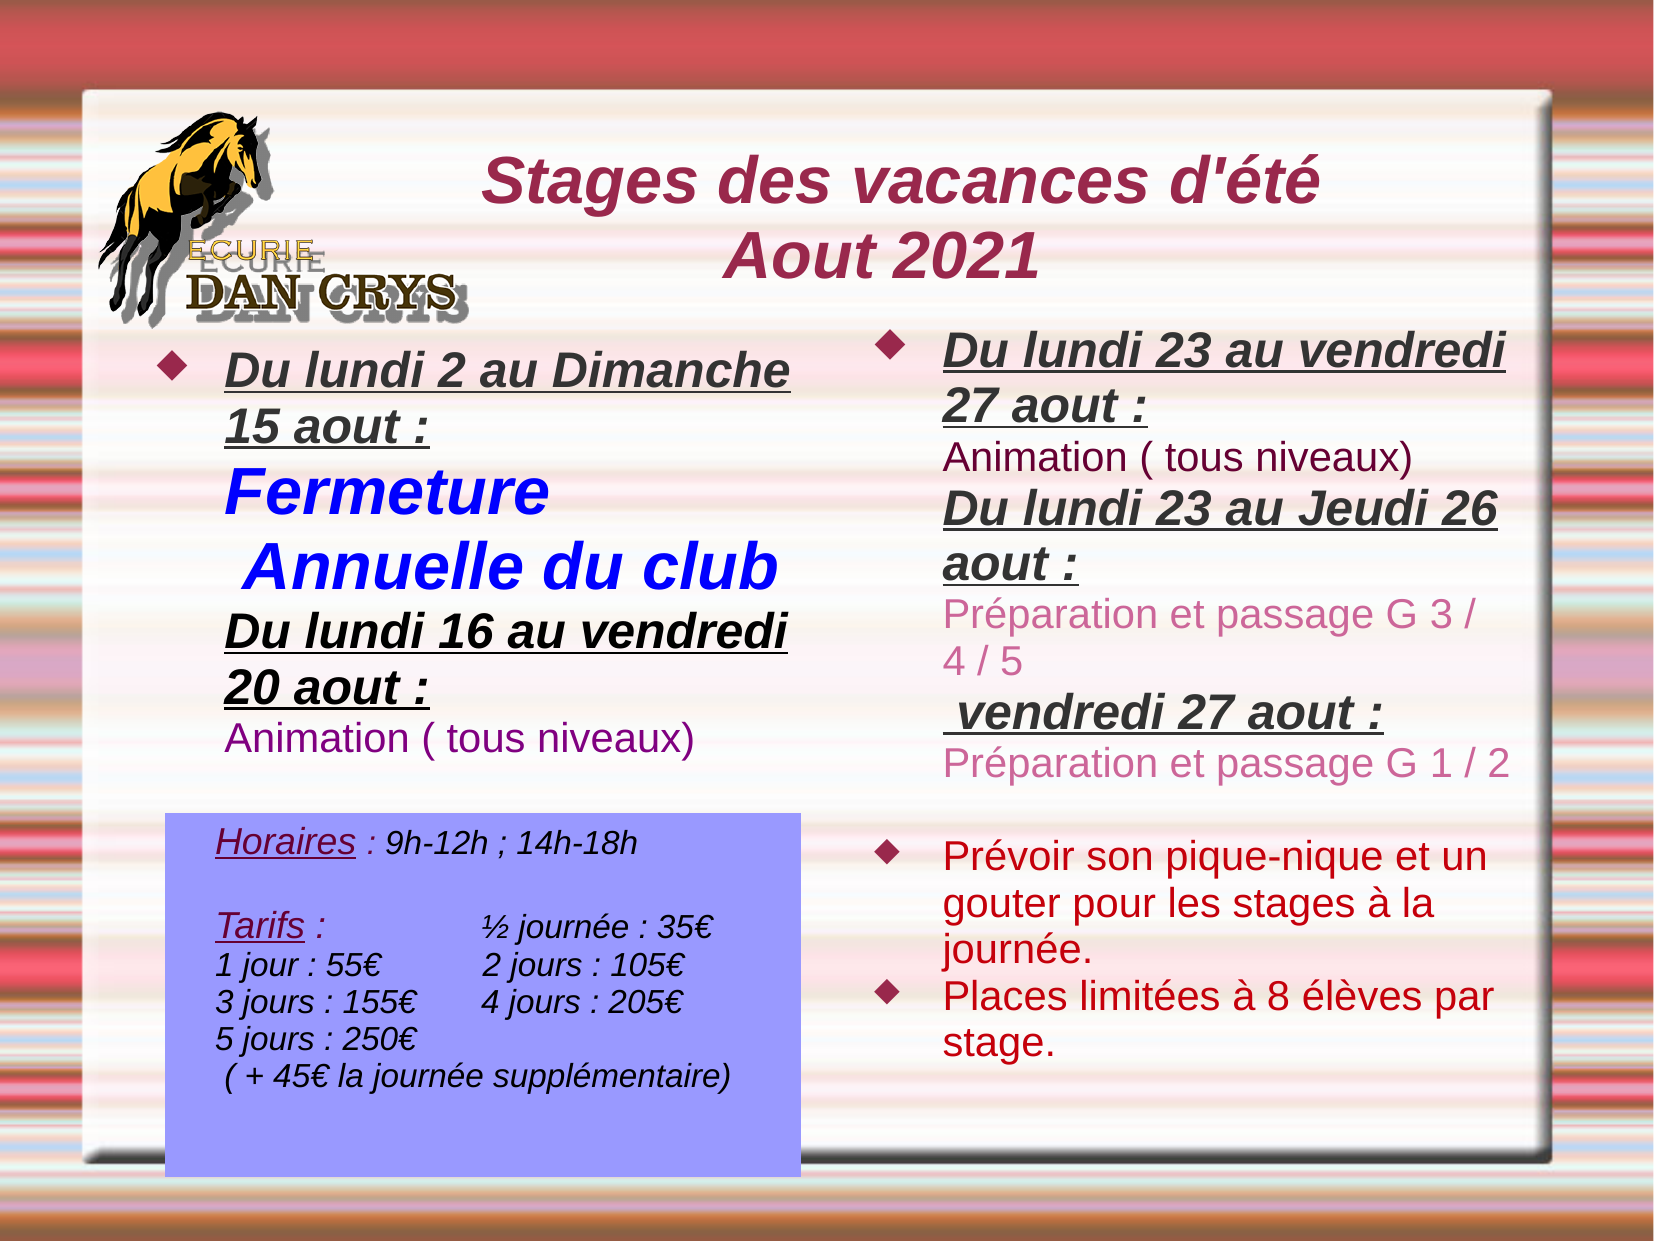

# Stages des vacances d'été Aout 2021
Du lundi 23 au vendredi 27 aout :
Animation ( tous niveaux)
Du lundi 23 au Jeudi 26 aout :
Préparation et passage G 3 / 4 / 5
 vendredi 27 aout :
Préparation et passage G 1 / 2
Prévoir son pique-nique et un gouter pour les stages à la journée.
Places limitées à 8 élèves par stage.
Du lundi 2 au Dimanche 15 aout :
Fermeture
 Annuelle du club
Du lundi 16 au vendredi 20 aout :
Animation ( tous niveaux)
| Horaires : 9h-12h ; 14h-18h Tarifs : ½ journée : 35€ 1 jour : 55€ 2 jours : 105€ 3 jours : 155€ 4 jours : 205€ 5 jours : 250€ ( + 45€ la journée supplémentaire) |
| --- |